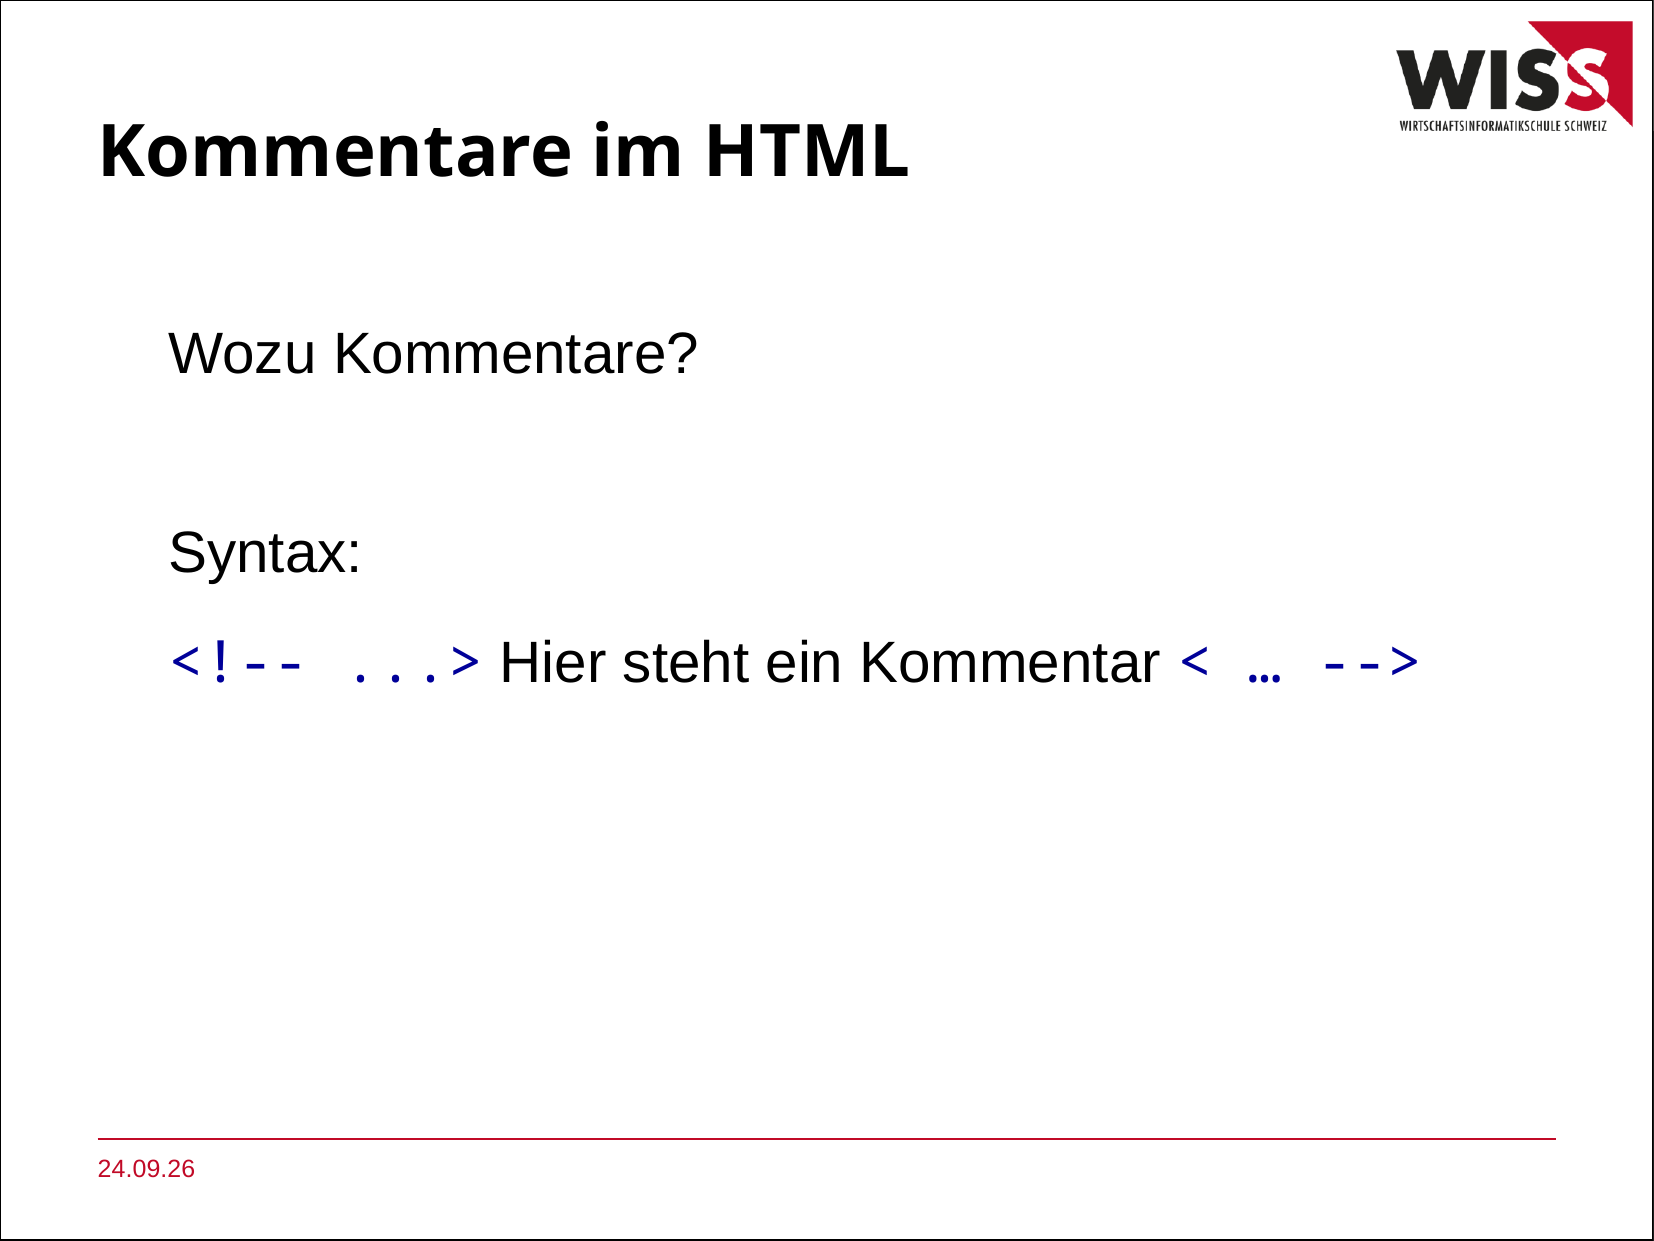

# Kommentare im HTML
Wozu Kommentare?
Syntax:
<!-- ...> Hier steht ein Kommentar < … -->